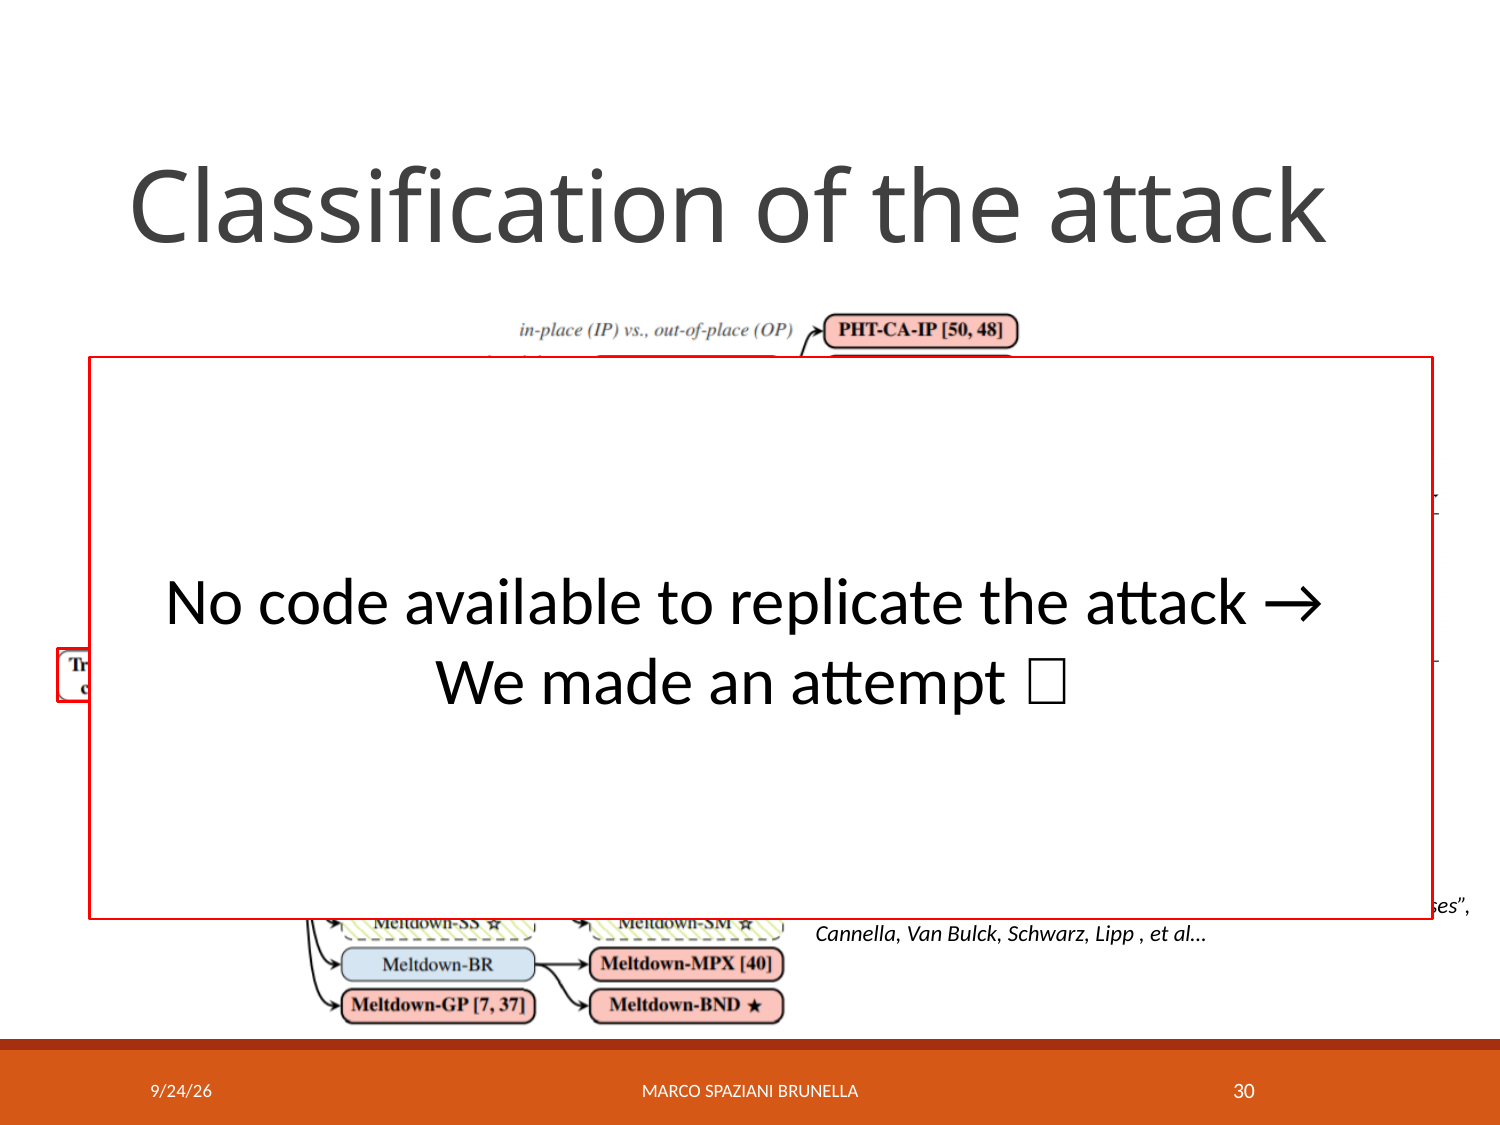

Classification of the attack
No code available to replicate the attack →
We made an attempt 
Pictures taken from:
“A Systematic Evaluation of Transient Execution Attacks and Defenses”,
Cannella, Van Bulck, Schwarz, Lipp , et al…
Marco Spaziani Brunella